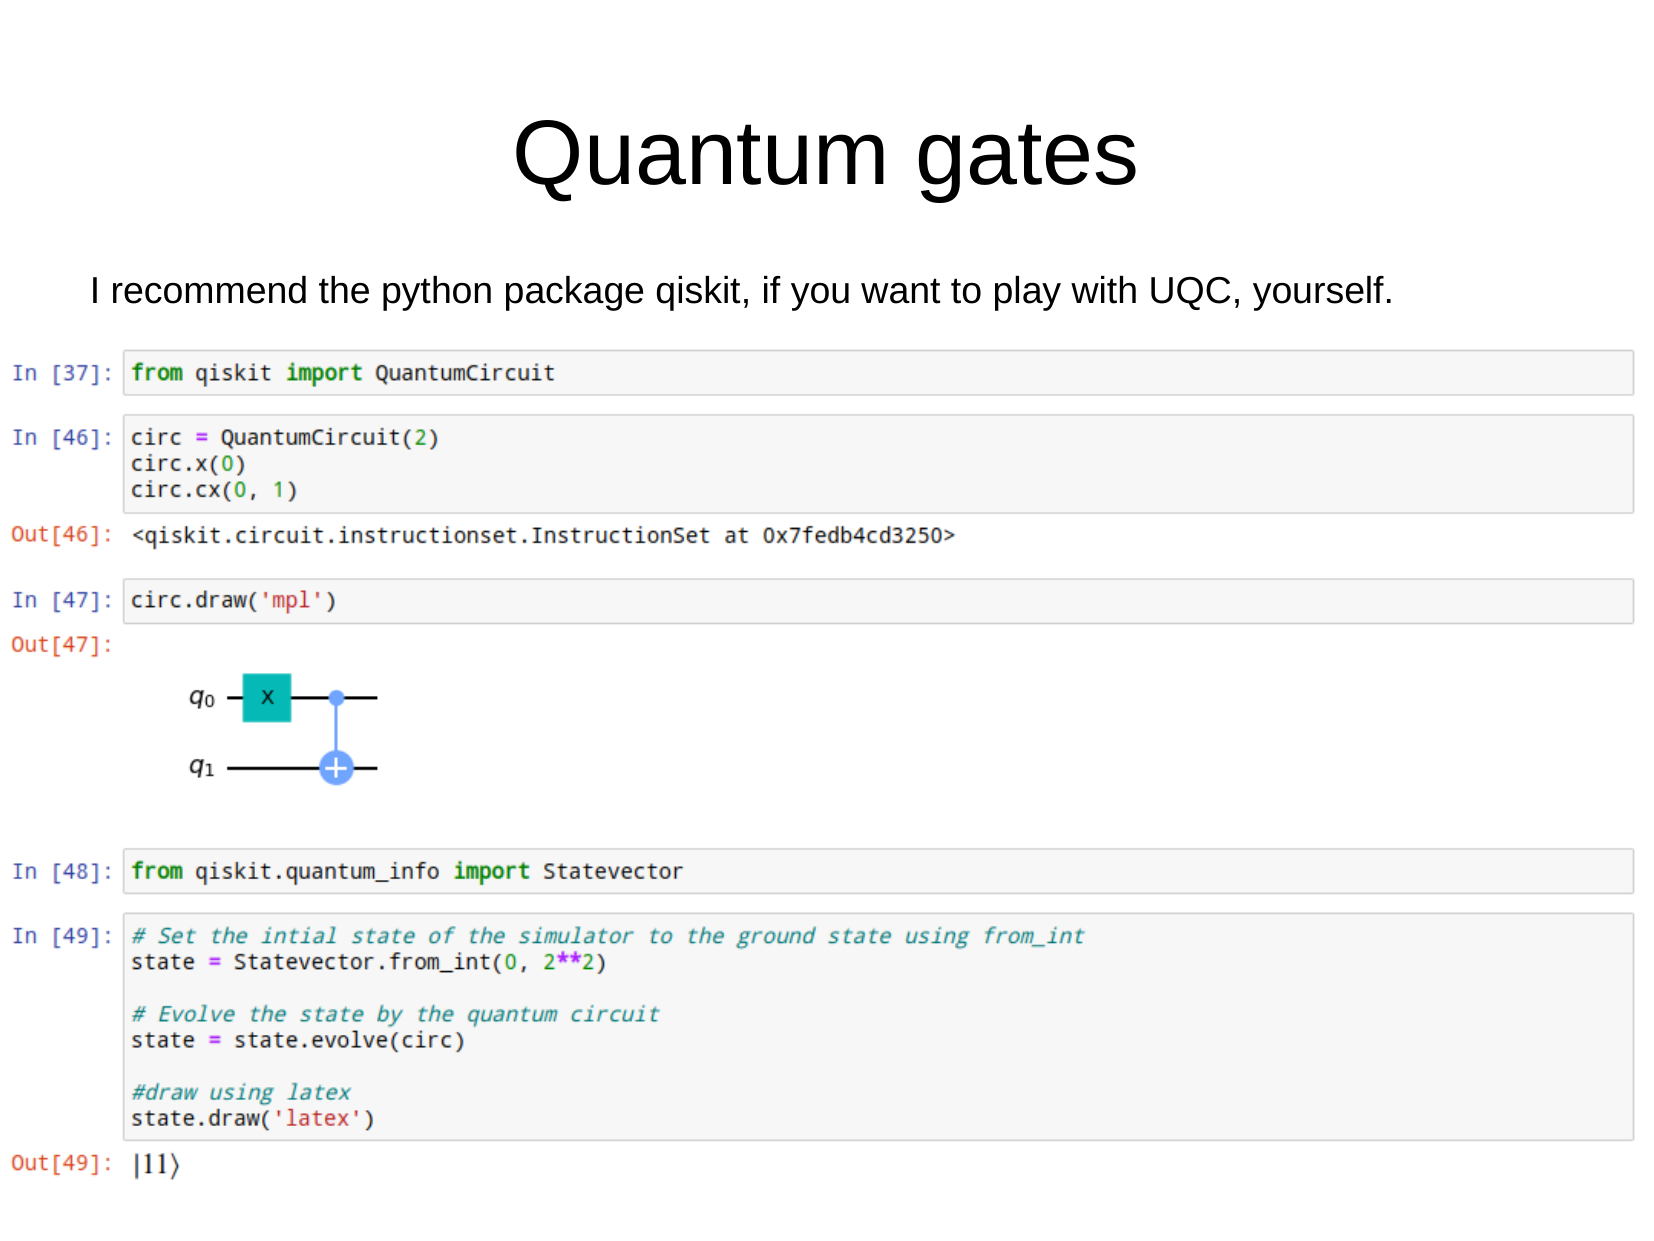

# Quantum gates
I recommend the python package qiskit, if you want to play with UQC, yourself.